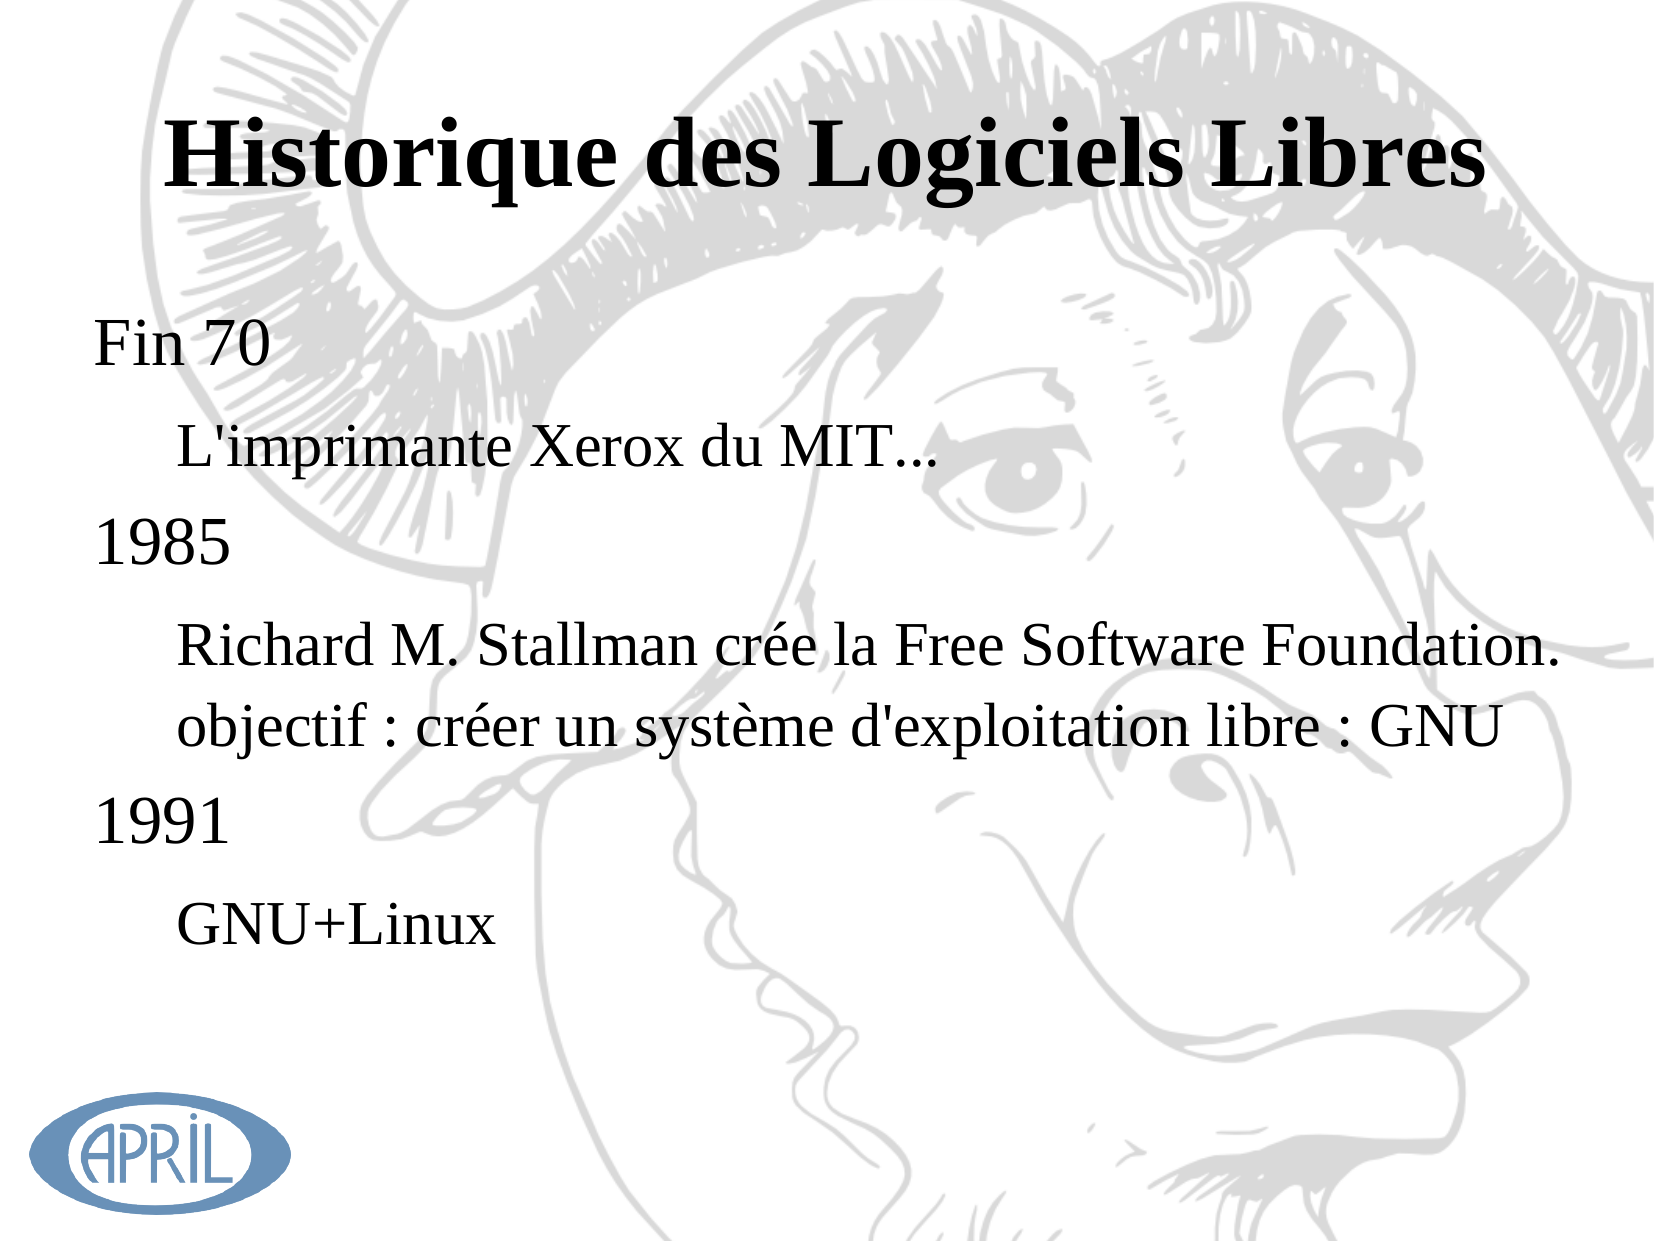

# Historique des Logiciels Libres
Fin 70
L'imprimante Xerox du MIT...
1985
Richard M. Stallman crée la Free Software Foundation.
objectif : créer un système d'exploitation libre : GNU
1991
GNU+Linux